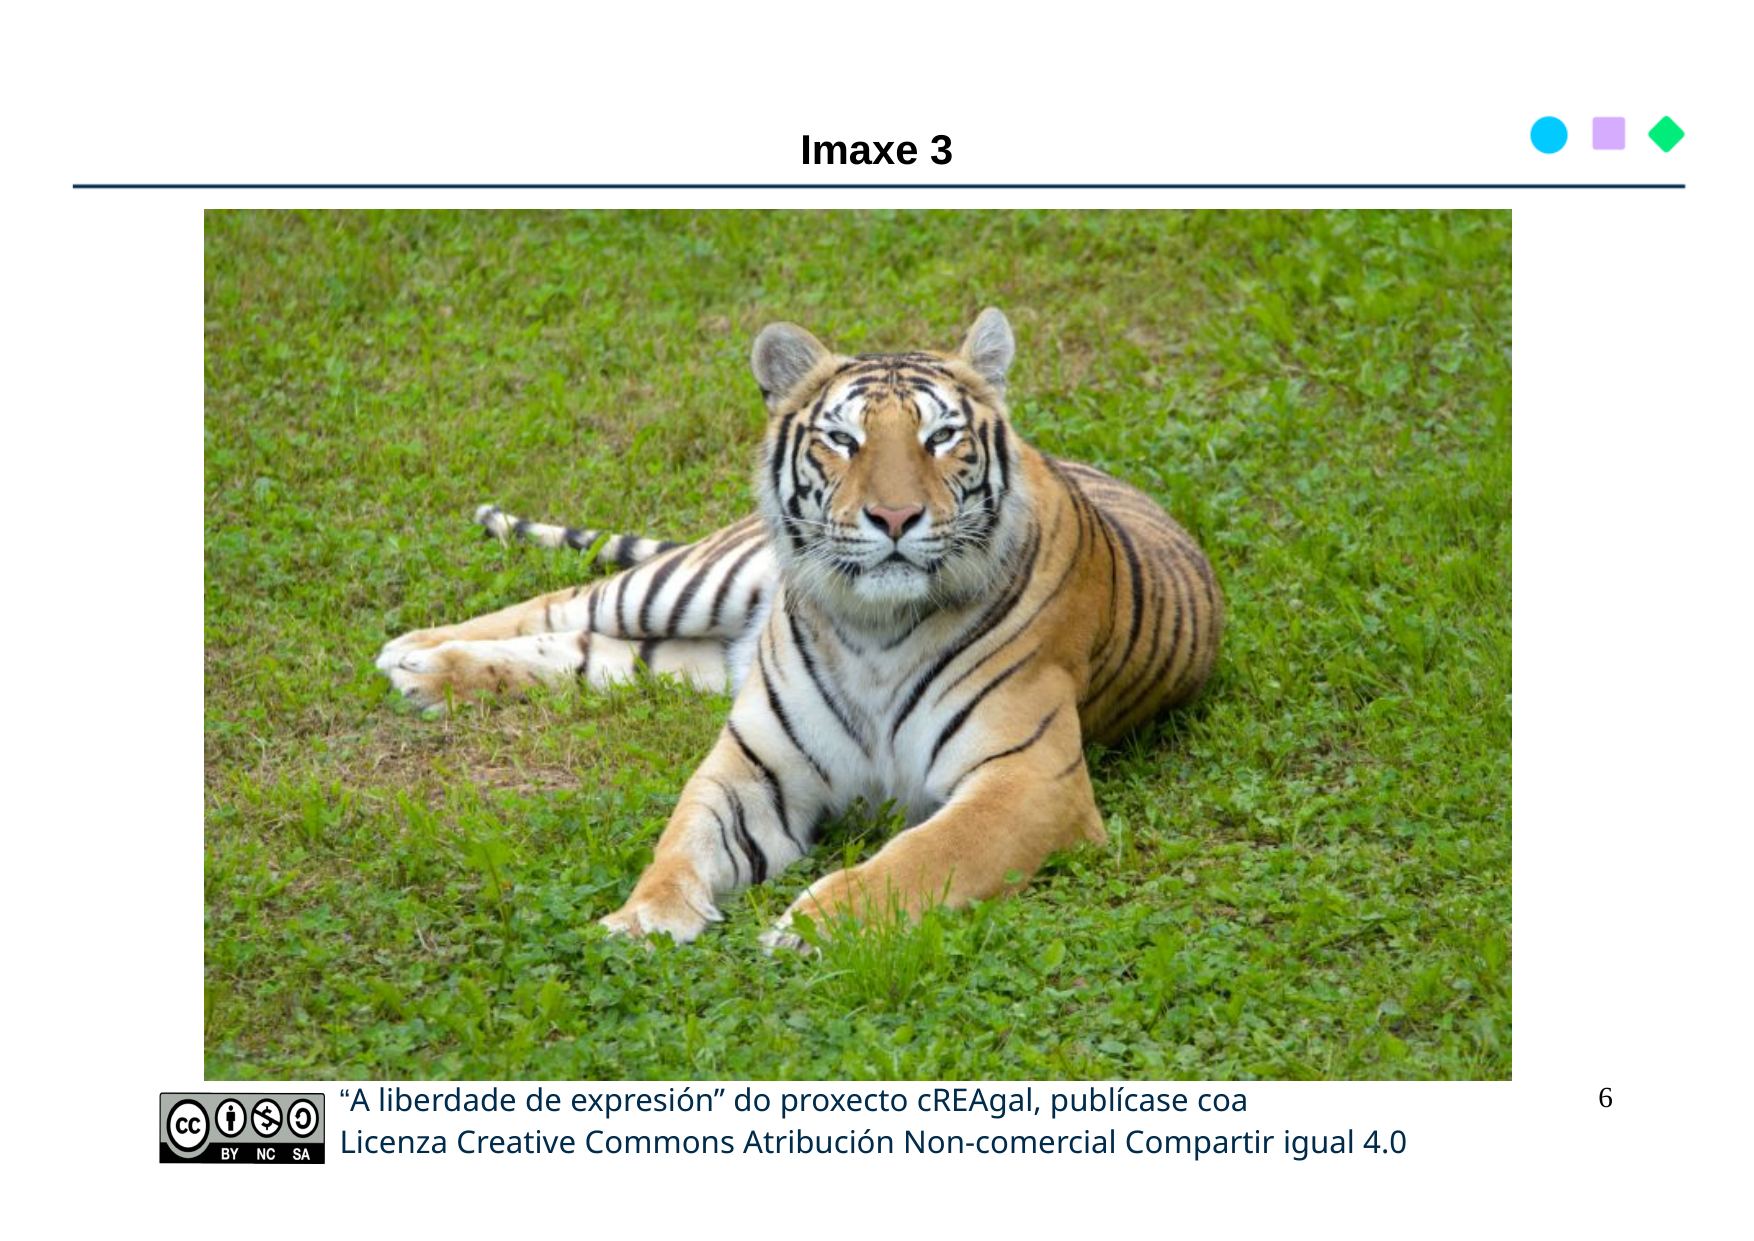

Imaxe 3
“A liberdade de expresión” do proxecto cREAgal, publícase coa
Licenza Creative Commons Atribución Non-comercial Compartir igual 4.0
6